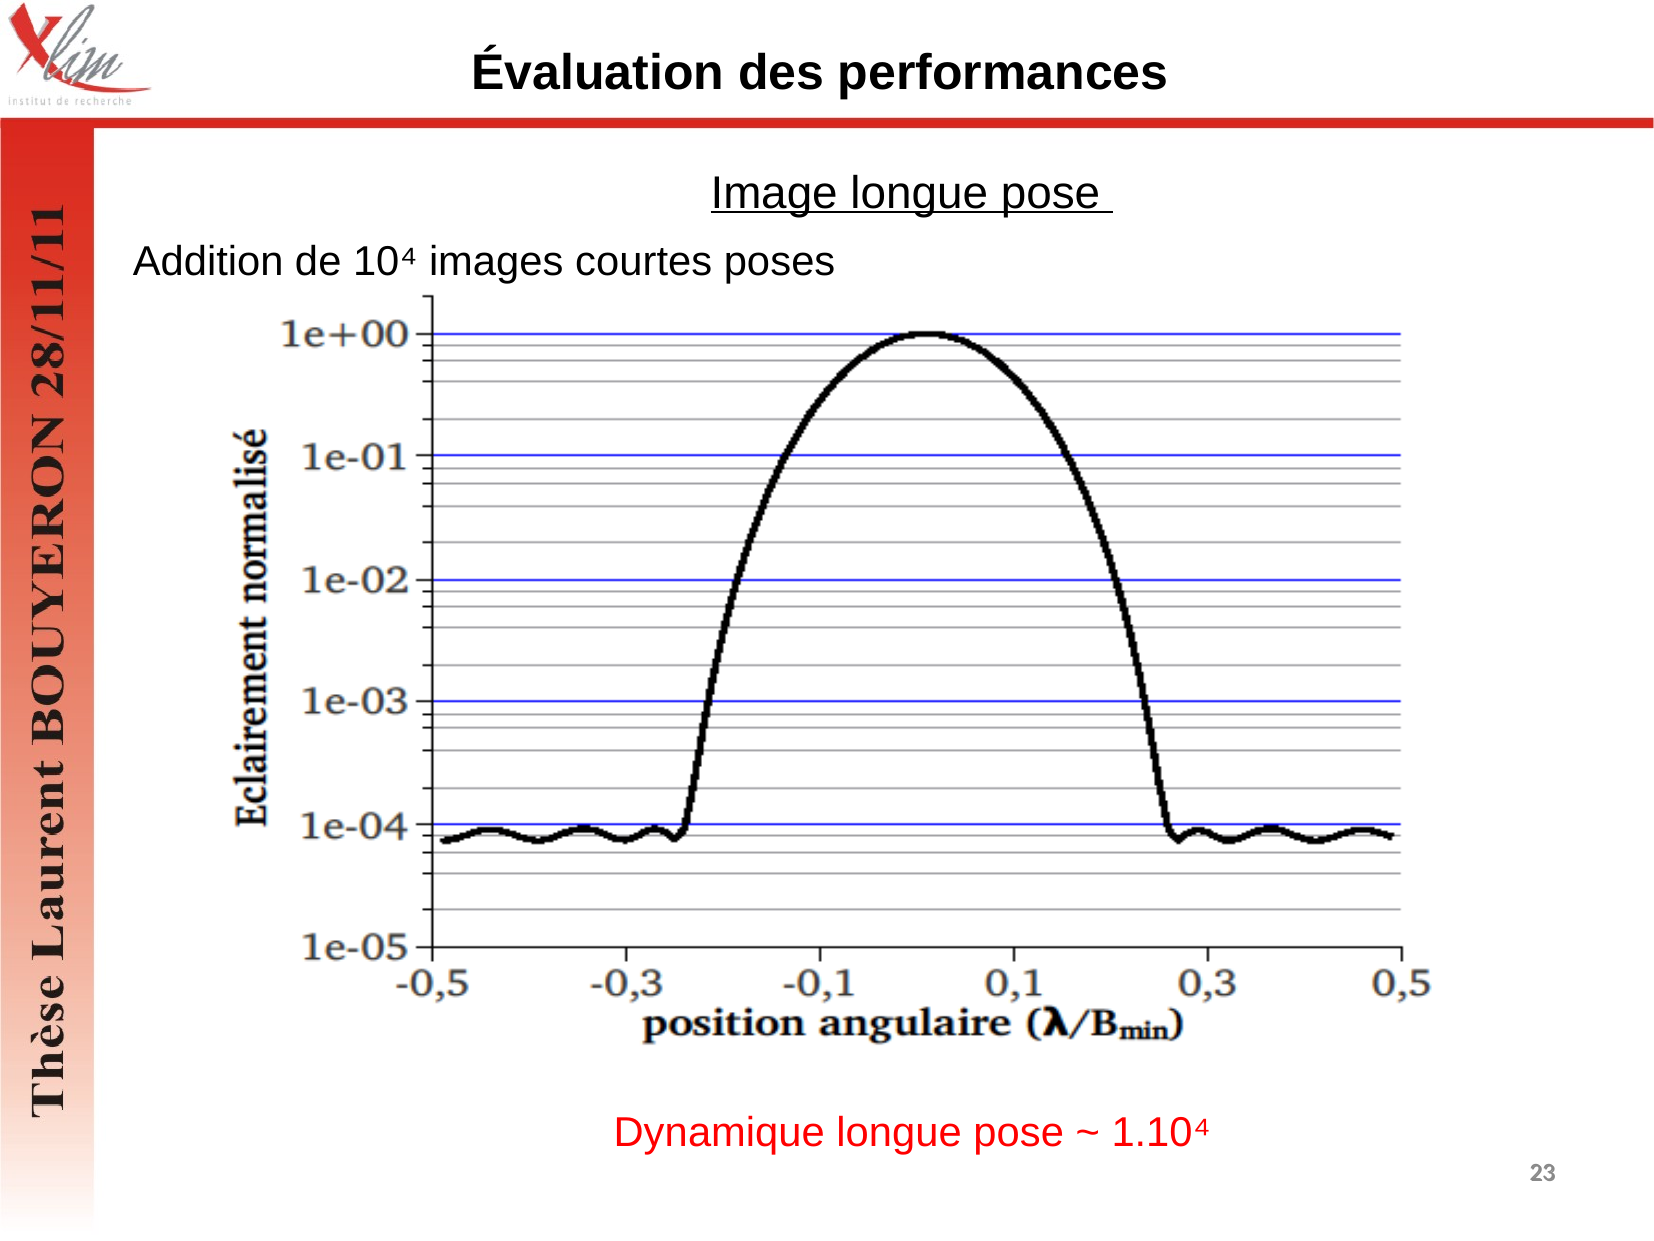

Évaluation des performances
Image longue pose
Addition de 10⁴ images courtes poses
Dynamique longue pose ~ 1.10⁴
23